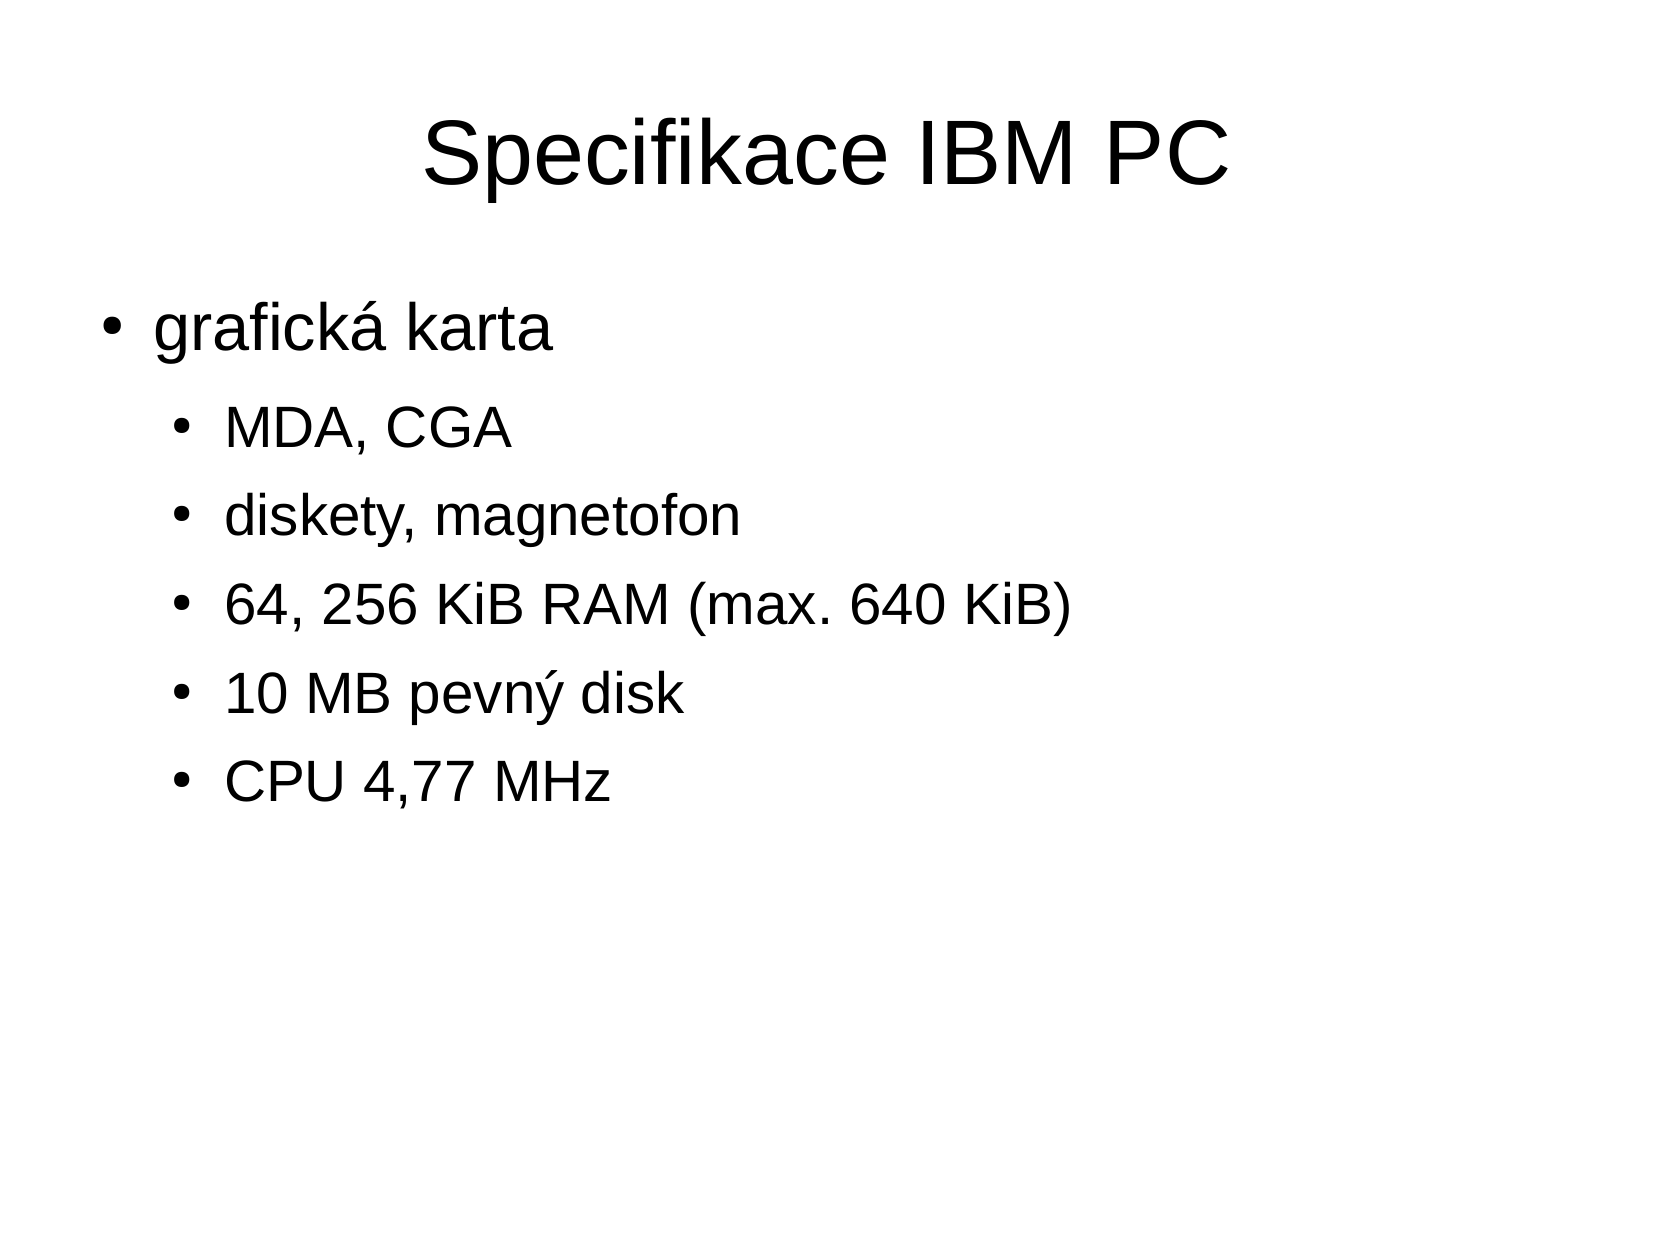

# Specifikace IBM PC
grafická karta
MDA, CGA
diskety, magnetofon
64, 256 KiB RAM (max. 640 KiB)
10 MB pevný disk
CPU 4,77 MHz